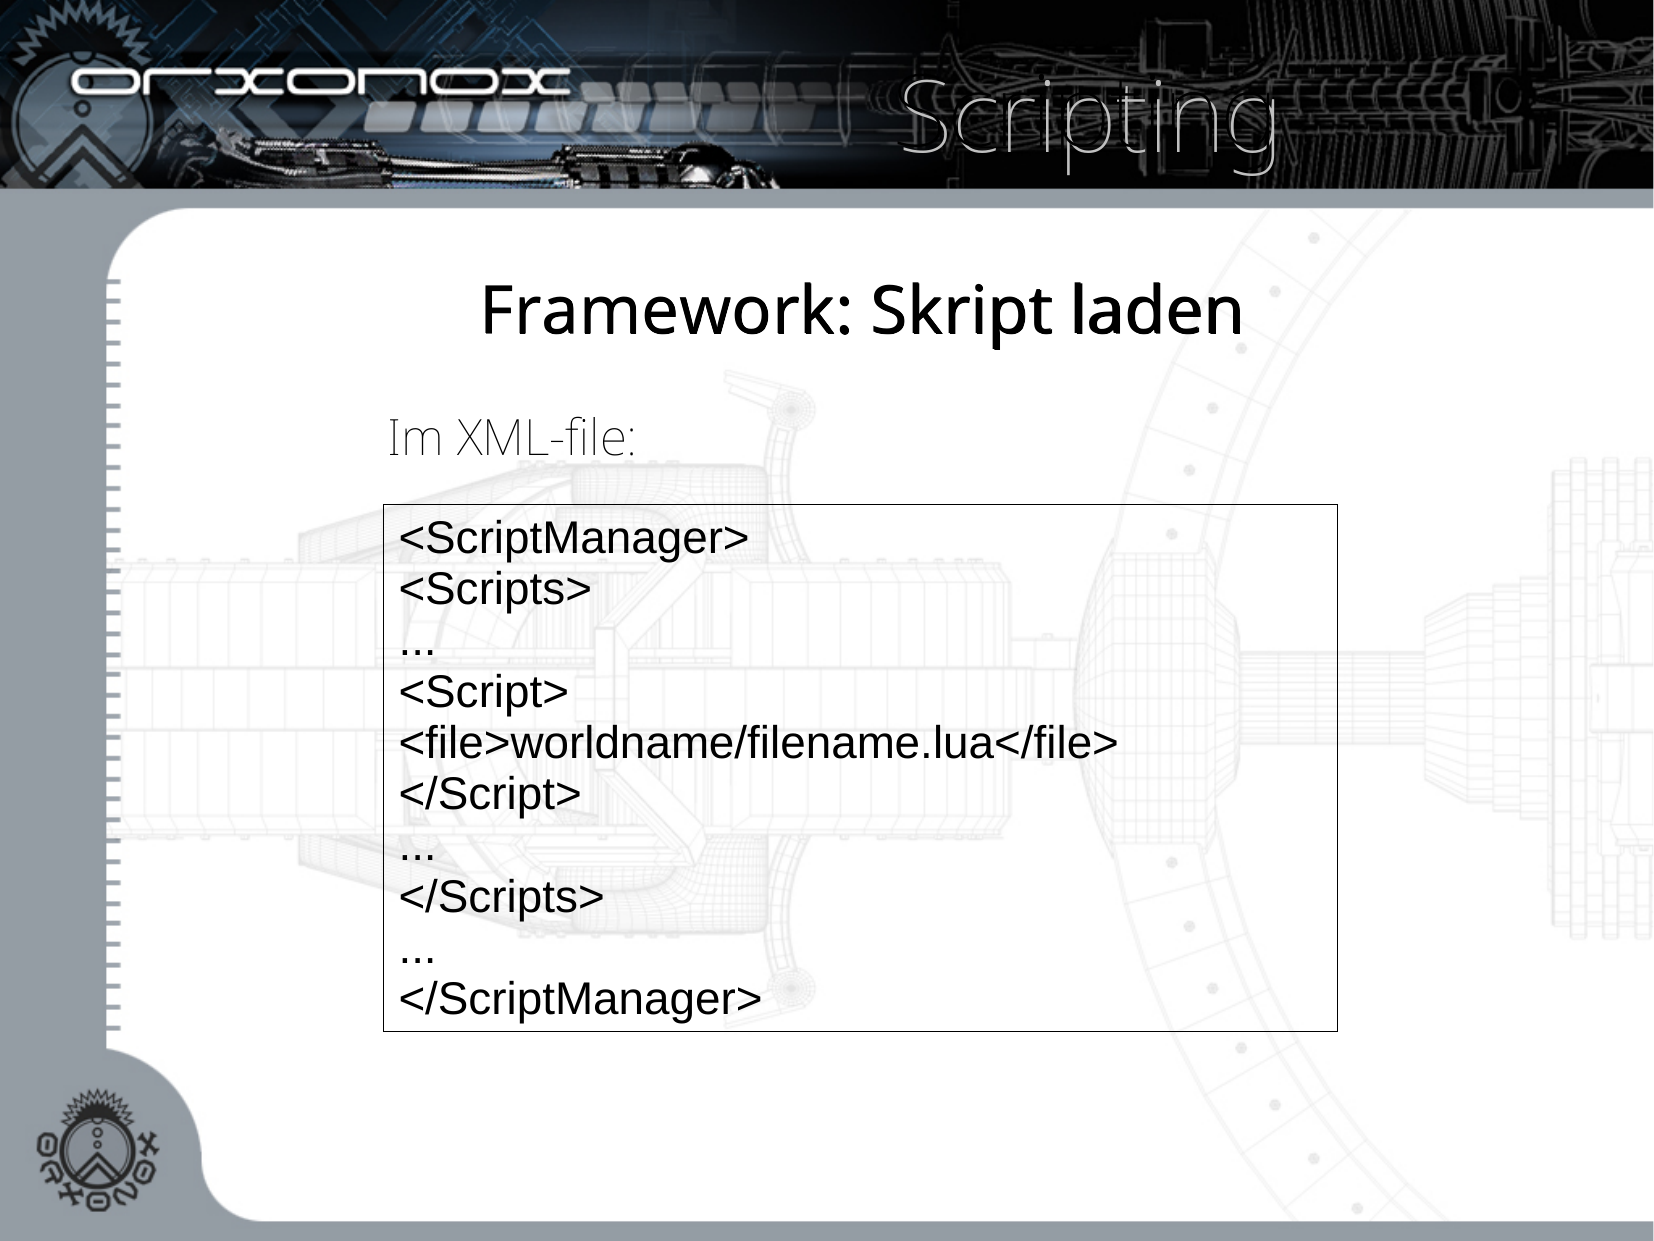

Scripting
Framework: Skript laden
Im XML-file:
<ScriptManager>
<Scripts>
...
<Script>
<file>worldname/filename.lua</file>
</Script>
...
</Scripts>
...
</ScriptManager>